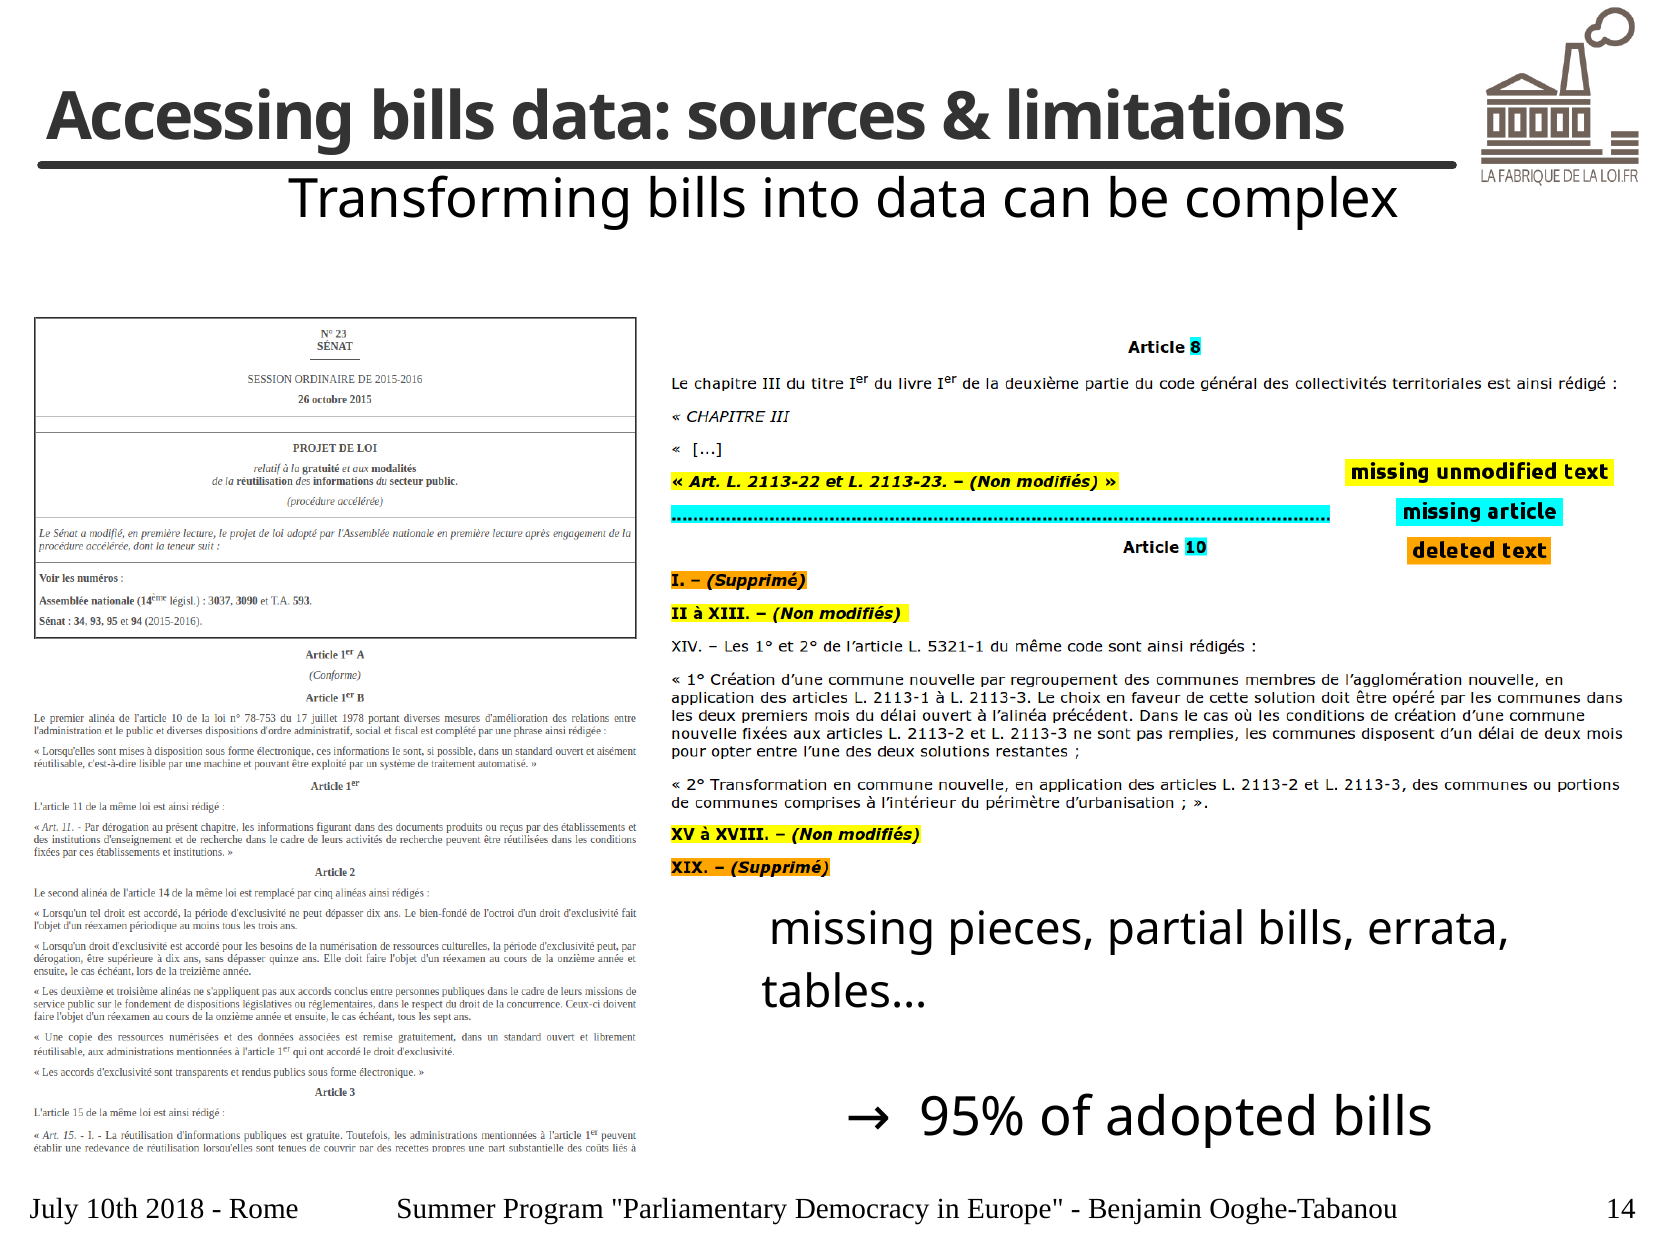

# Accessing bills data: sources & limitations
Transforming bills into data can be complex
								missing pieces, partial bills, errata, tables…
								→ 95% of adopted bills
July 10th 2018 - Rome
Summer Program "Parliamentary Democracy in Europe" - Benjamin Ooghe-Tabanou
14